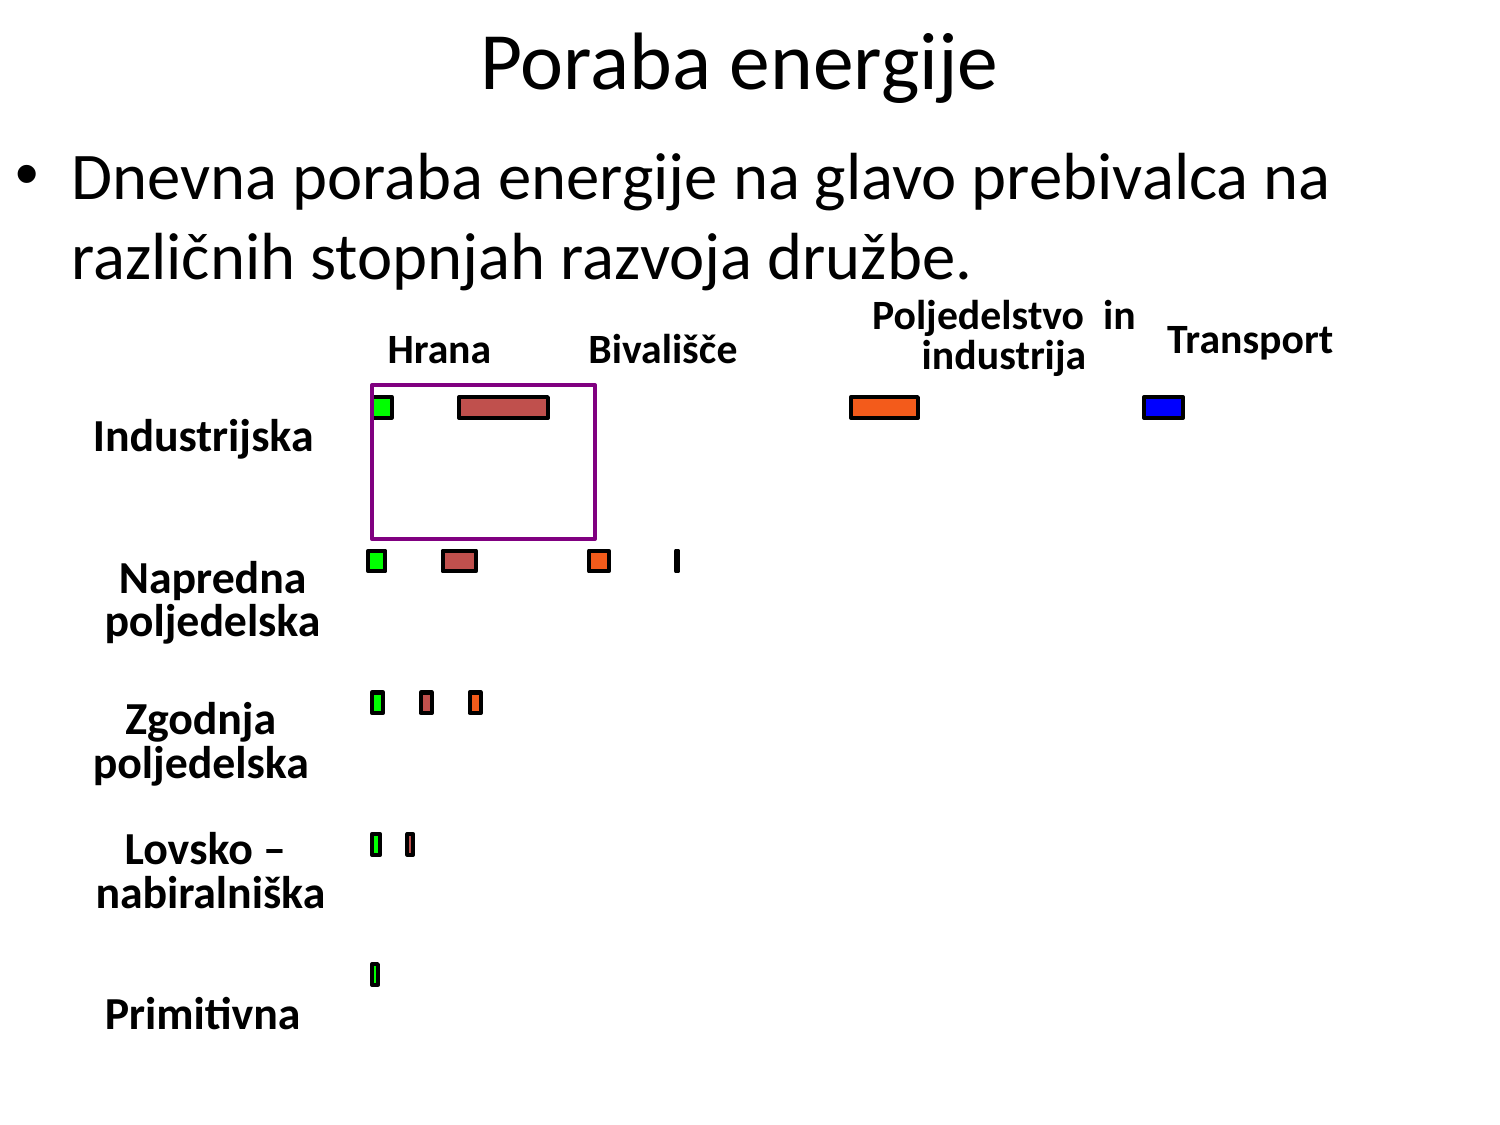

# Poraba energije
Dnevna poraba energije na glavo prebivalca na različnih stopnjah razvoja družbe.
Poljedelstvo in
industrija
Hrana
Bivališče
Transport
Industrijska
Napredna
poljedelska
Zgodnja
poljedelska
Lovsko –
nabiralniška
0
20
40
60
Primitivna
societies